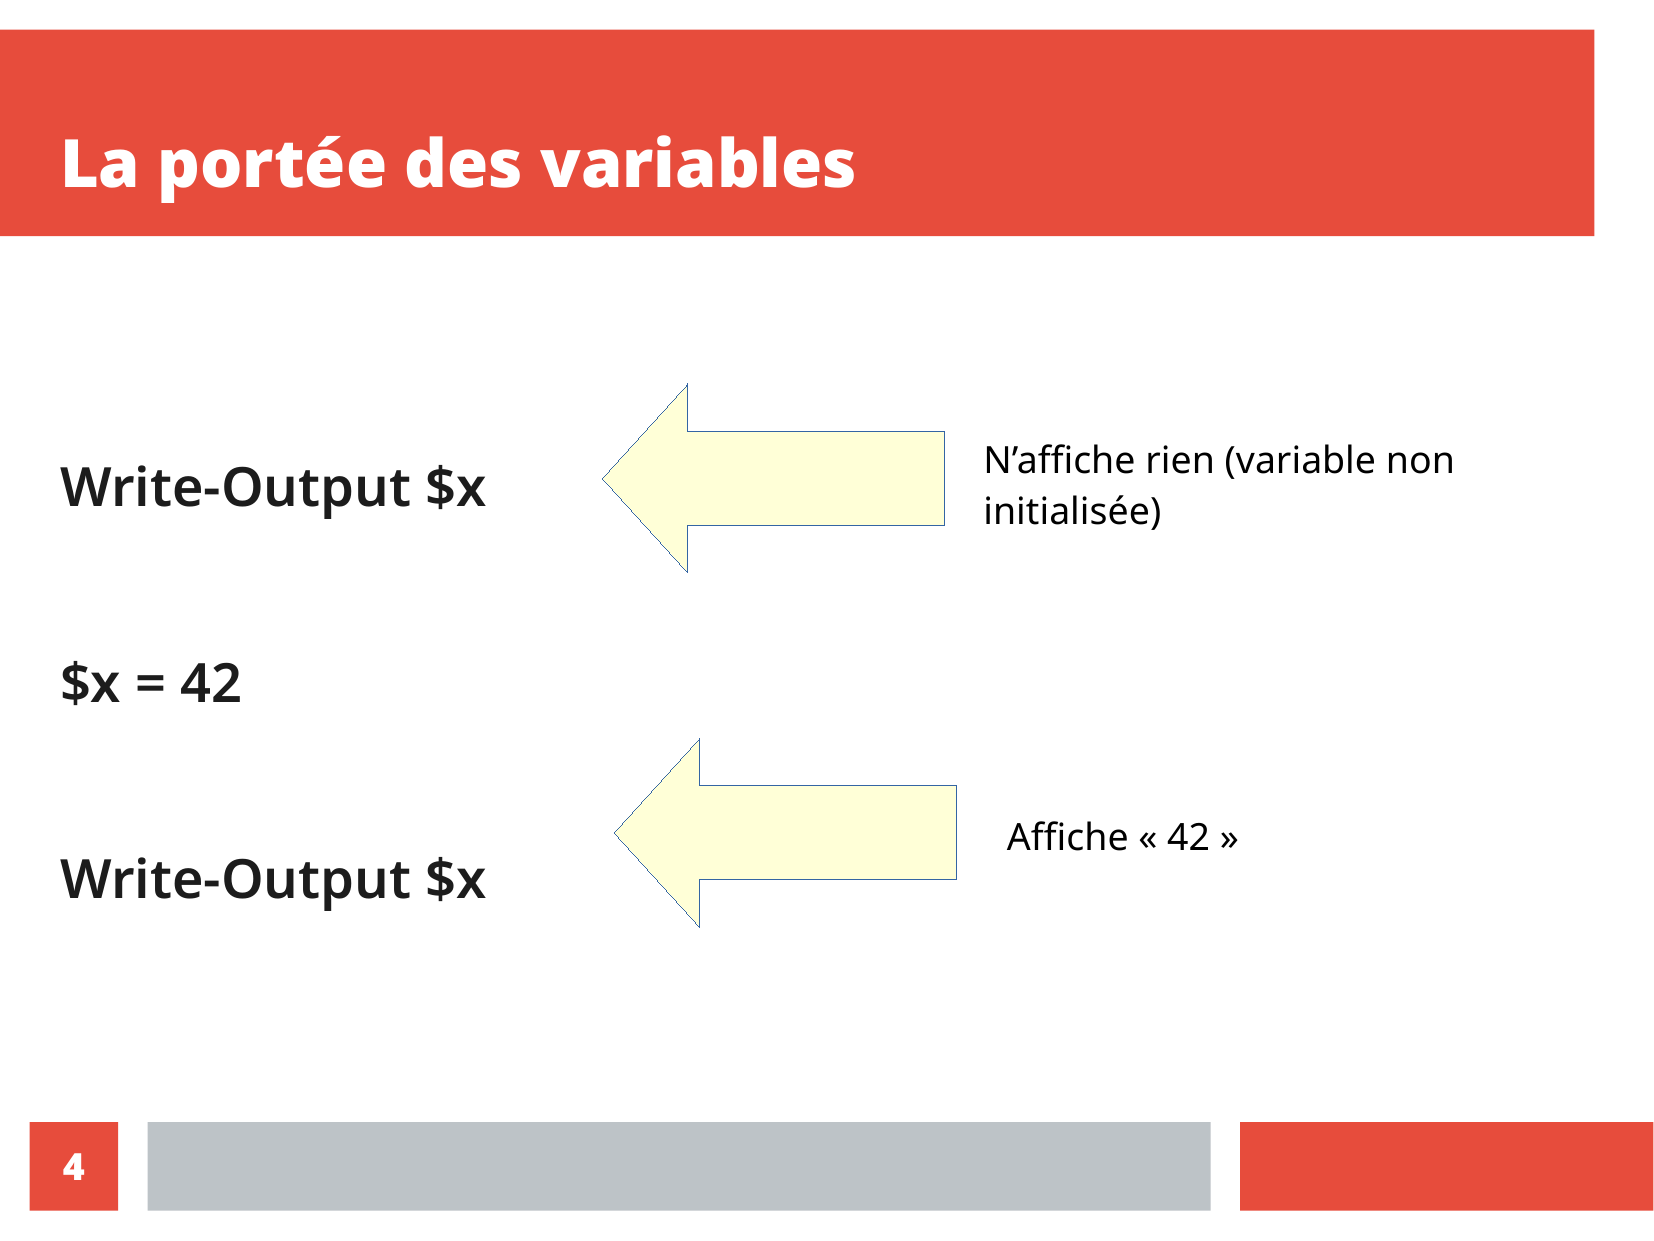

# La portée des variables
N’affiche rien (variable non initialisée)
Write-Output $x
$x = 42
Write-Output $x
Affiche « 42 »
4